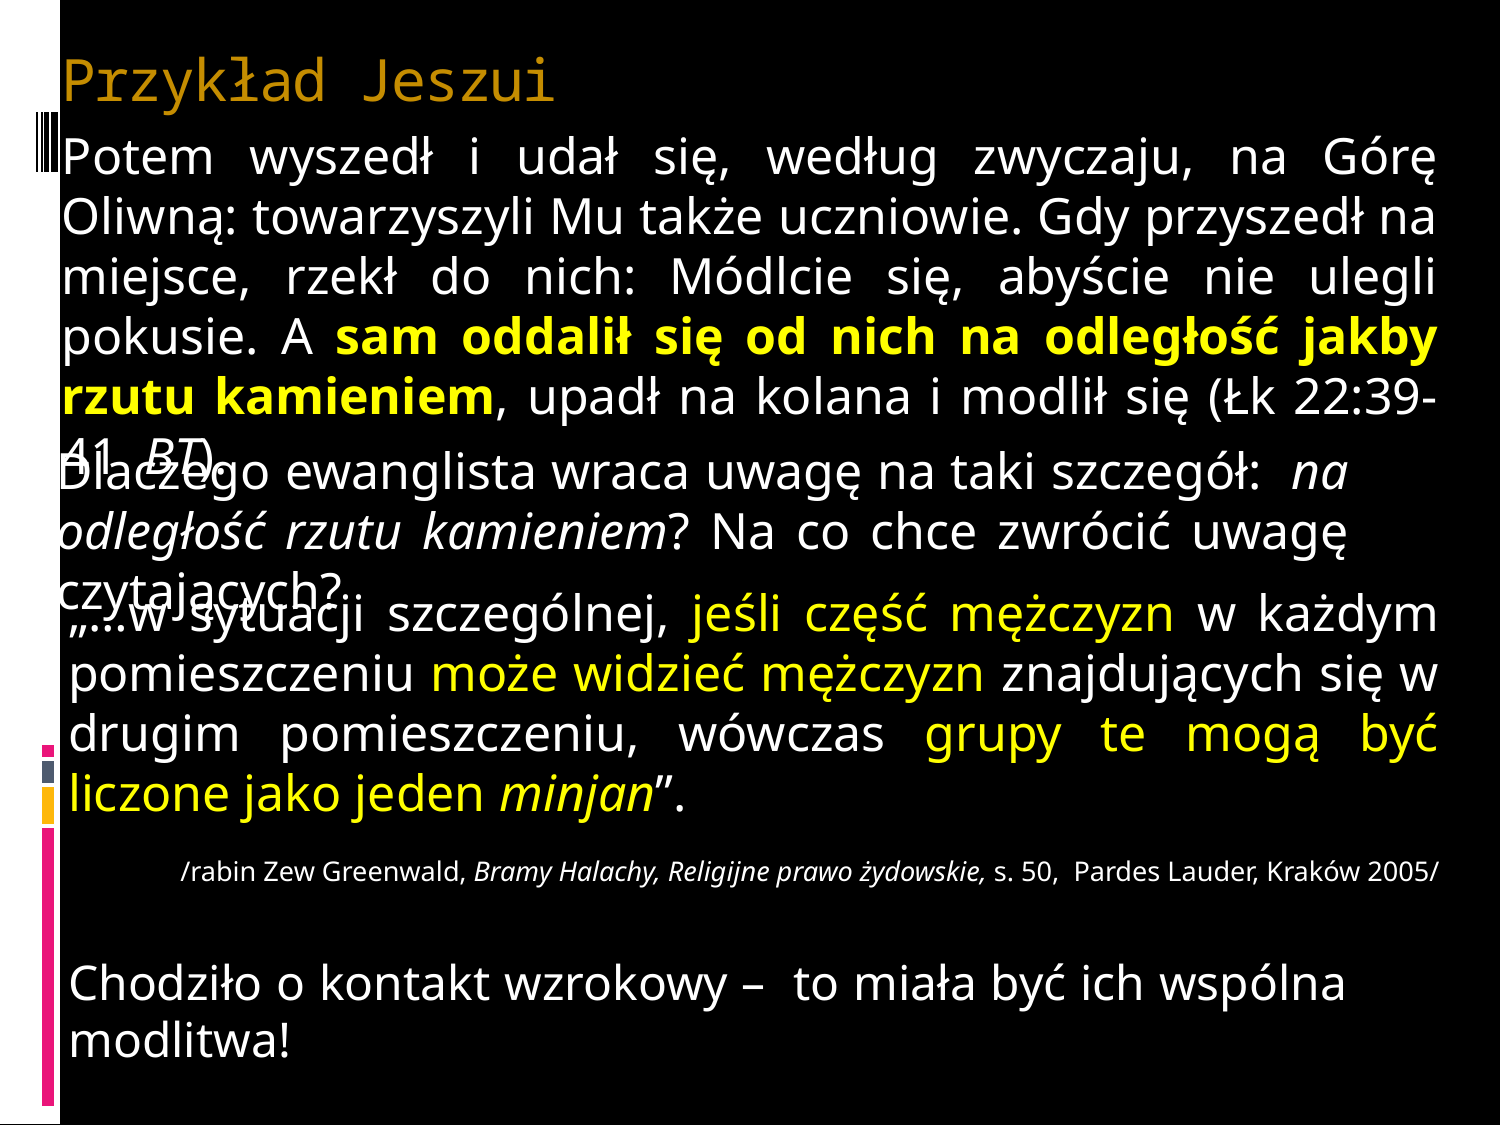

# Przykład Jeszui
Potem wyszedł i udał się, według zwyczaju, na Górę Oliwną: towarzyszyli Mu także uczniowie. Gdy przyszedł na miejsce, rzekł do nich: Módlcie się, abyście nie ulegli pokusie. A sam oddalił się od nich na odległość jakby rzutu kamieniem, upadł na kolana i modlił się (Łk 22:39-41 BT).
Dlaczego ewanglista wraca uwagę na taki szczegół: na odległość rzutu kamieniem? Na co chce zwrócić uwagę czytających?
„…w sytuacji szczególnej, jeśli część mężczyzn w każdym pomieszczeniu może widzieć mężczyzn znajdujących się w drugim pomieszczeniu, wówczas grupy te mogą być liczone jako jeden minjan”.
/rabin Zew Greenwald, Bramy Halachy, Religijne prawo żydowskie, s. 50, Pardes Lauder, Kraków 2005/
Chodziło o kontakt wzrokowy – to miała być ich wspólna modlitwa!